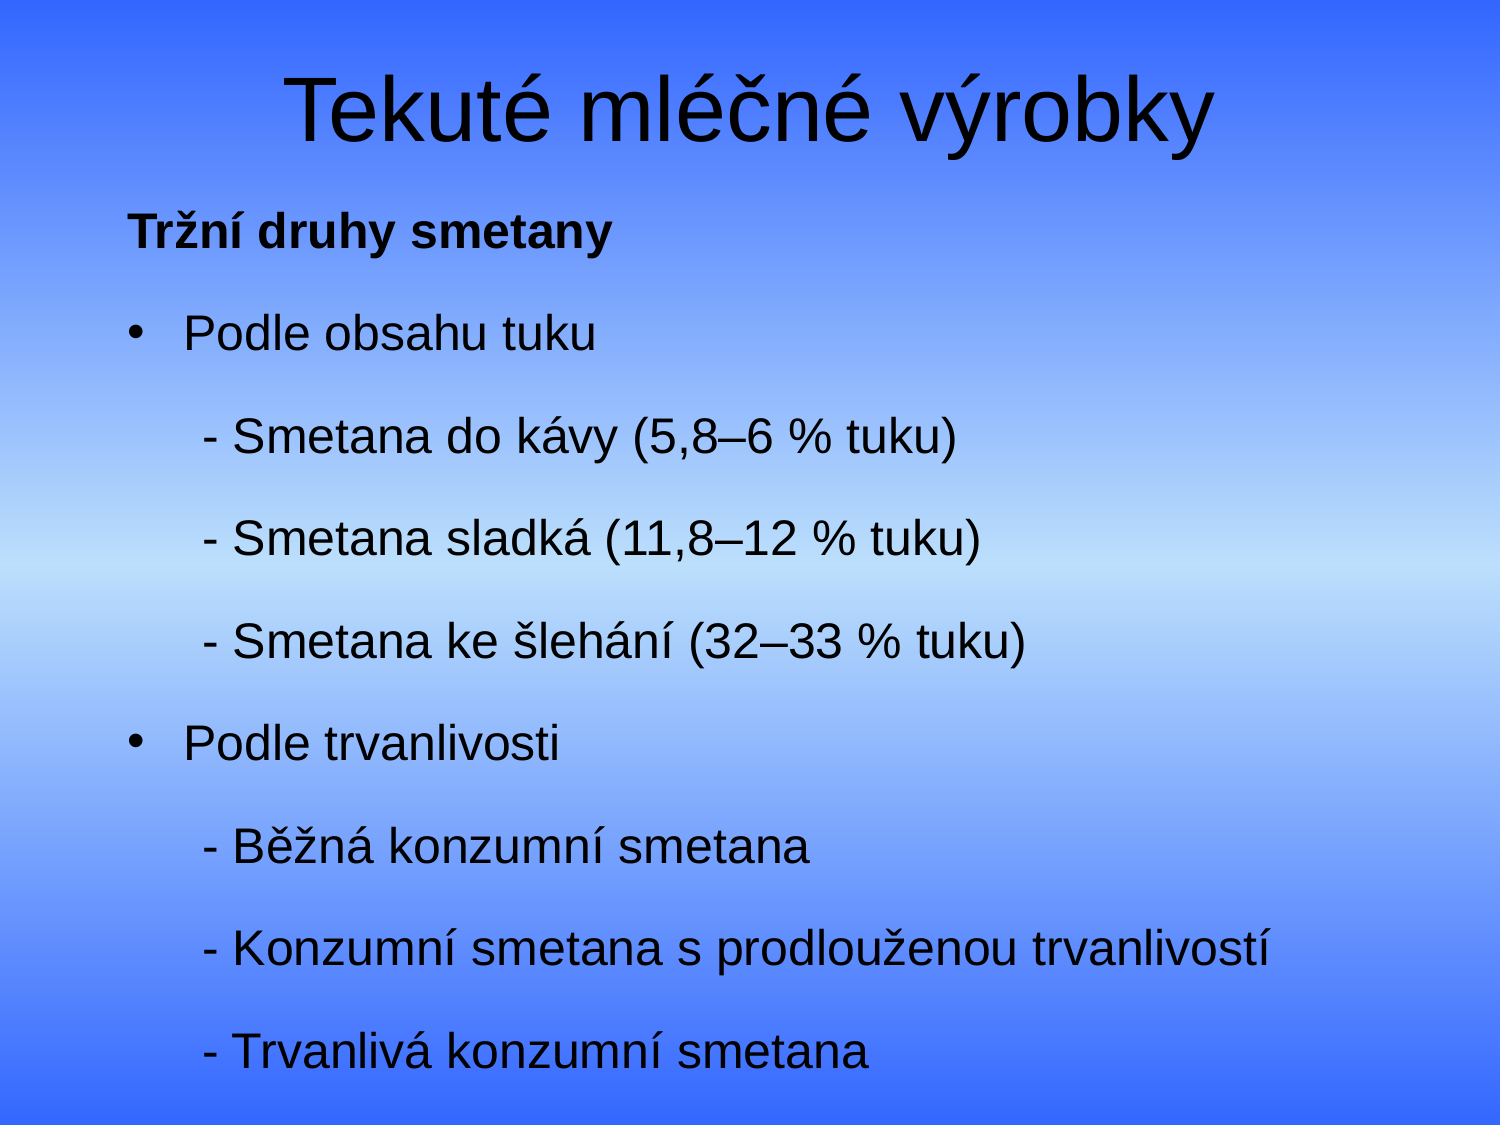

# Tekuté mléčné výrobky
Tržní druhy smetany
Podle obsahu tuku
- Smetana do kávy (5,8–6 % tuku)
- Smetana sladká (11,8–12 % tuku)
- Smetana ke šlehání (32–33 % tuku)
Podle trvanlivosti
- Běžná konzumní smetana
- Konzumní smetana s prodlouženou trvanlivostí
- Trvanlivá konzumní smetana